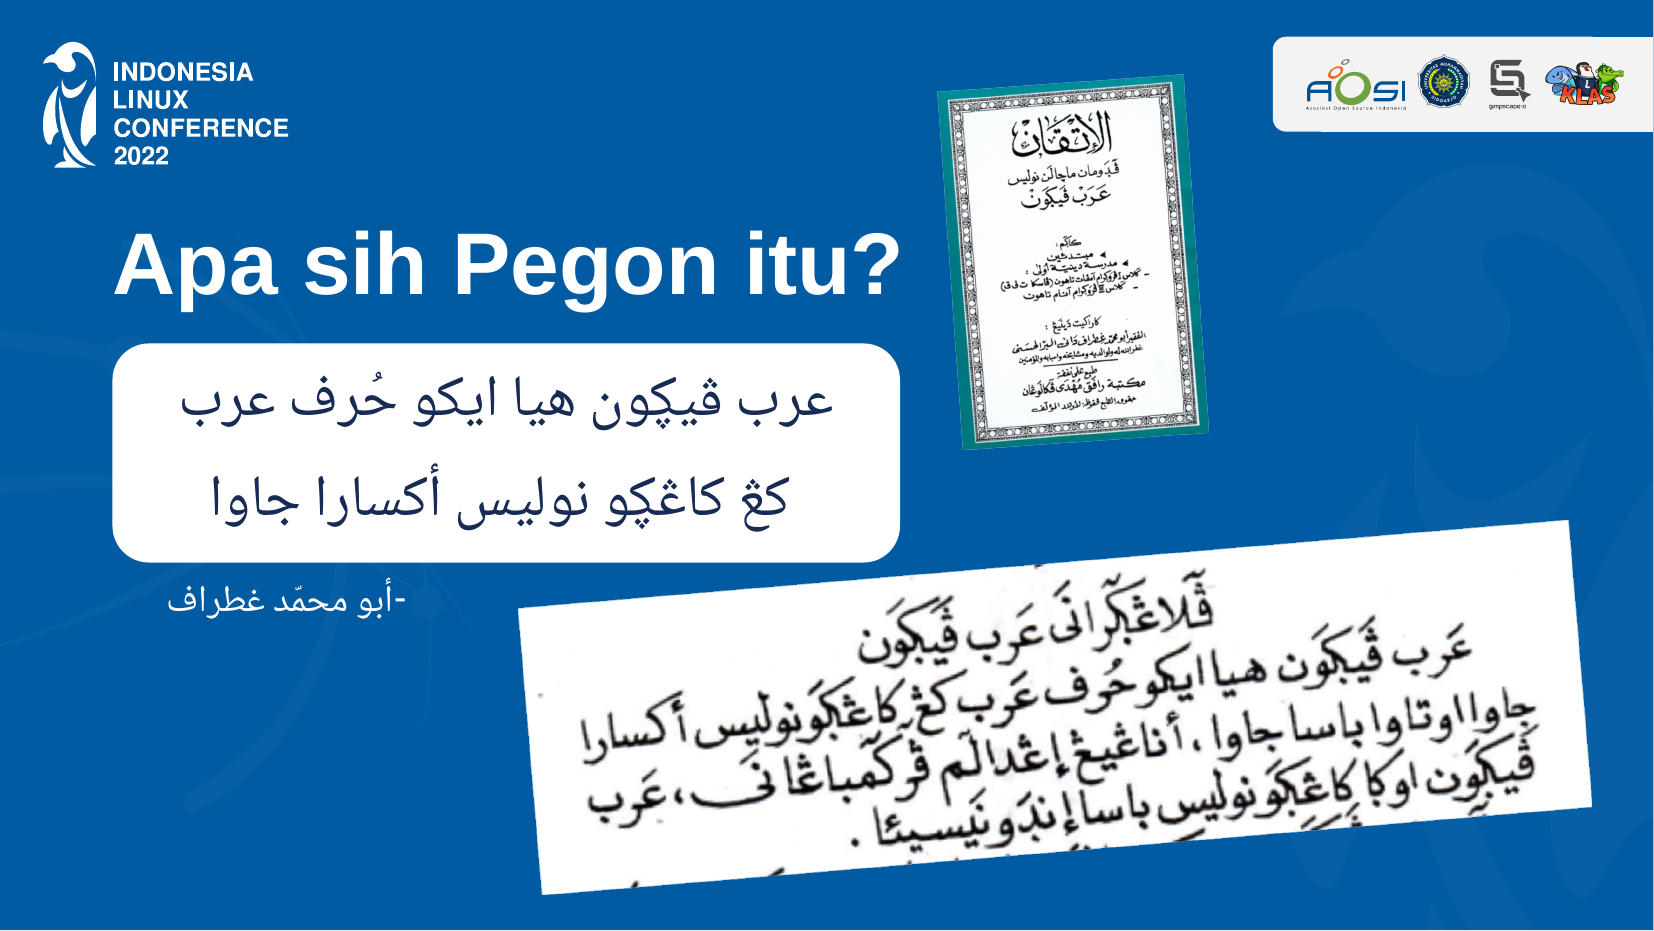

Apa sih Pegon itu?
عرب ڤيڮون هيا ايكو حُرف عرب
 كڠ كاڠڮو نوليس أكسارا جاوا
# -أبو محمّد غطراف